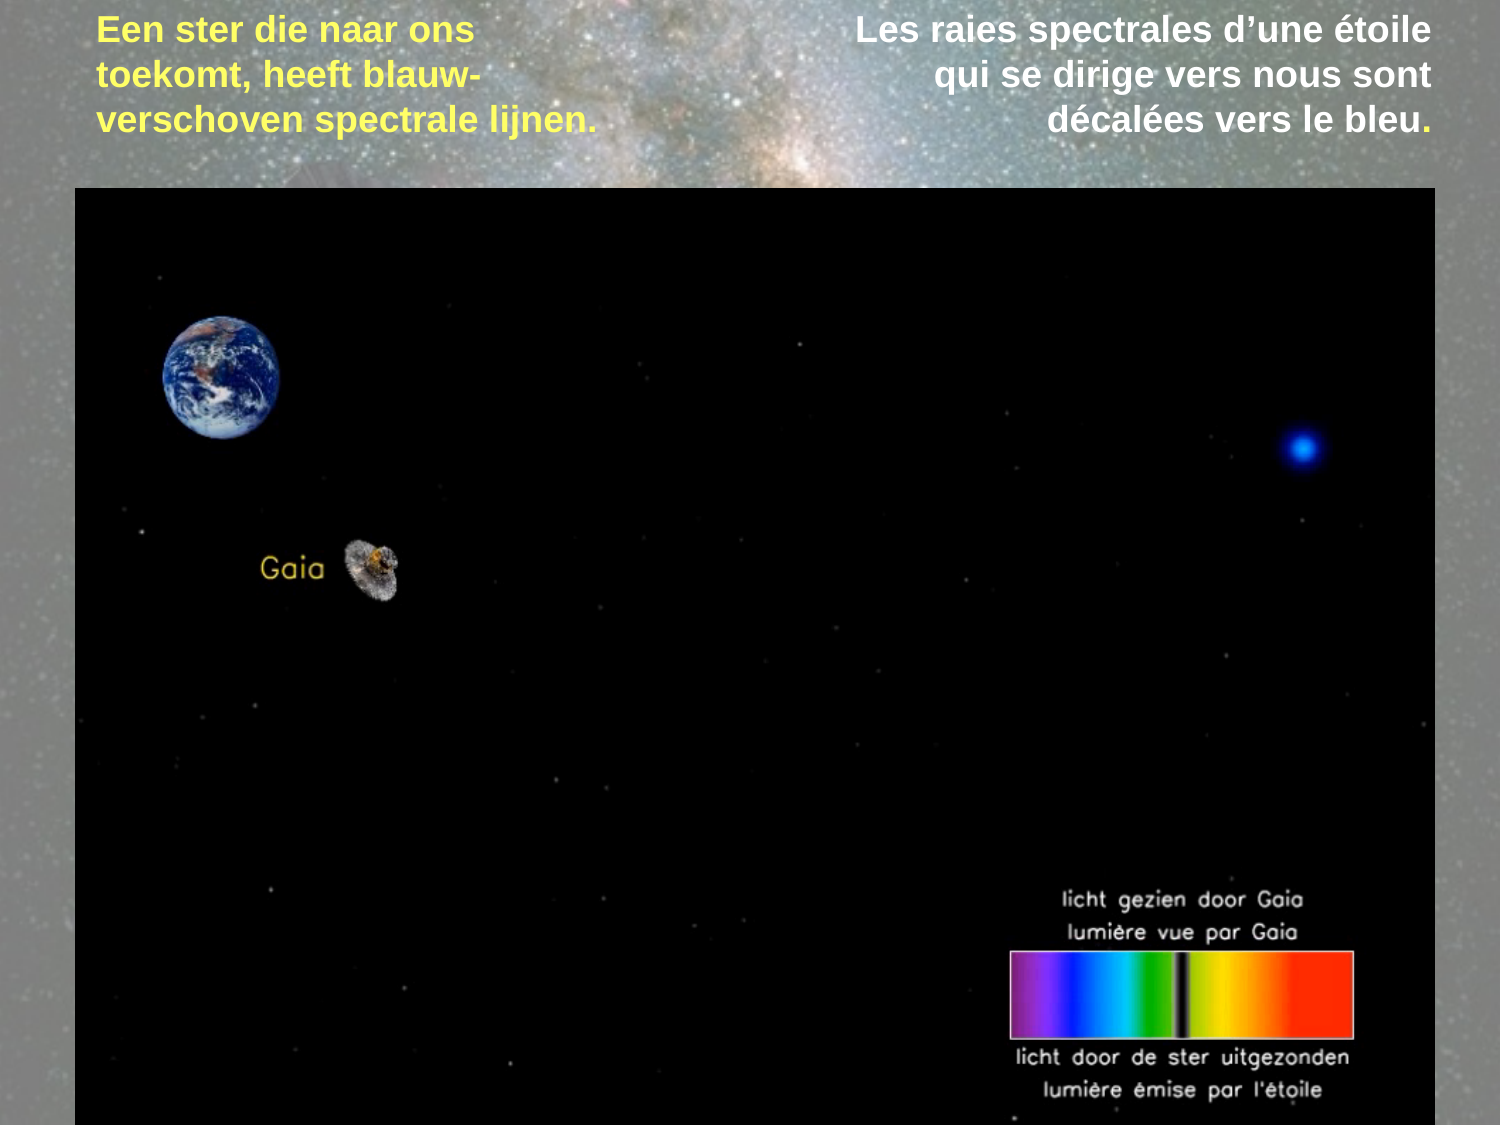

Een ster die naar ons toekomt, heeft blauw-verschoven spectrale lijnen.
Les raies spectrales d’une étoile qui se dirige vers nous sont décalées vers le bleu.